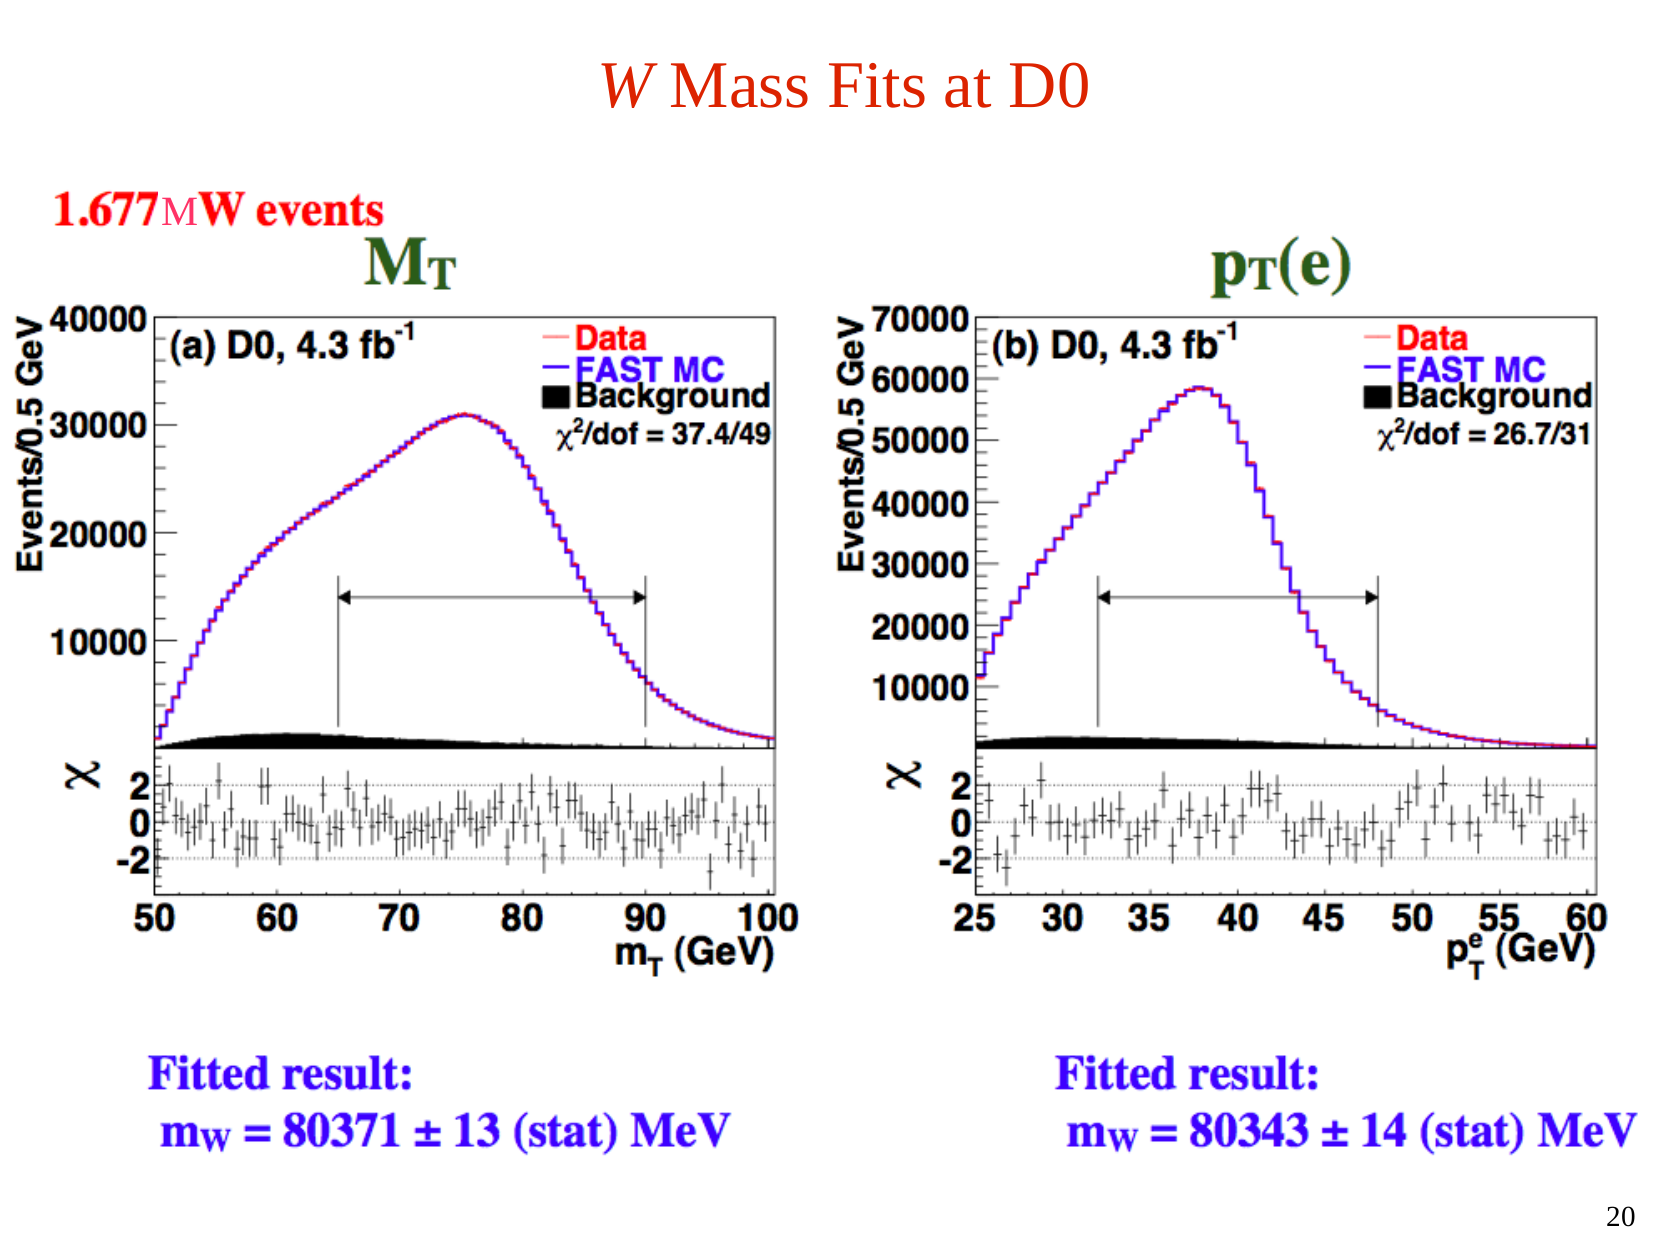

# W Mass Fits at D0
M
20